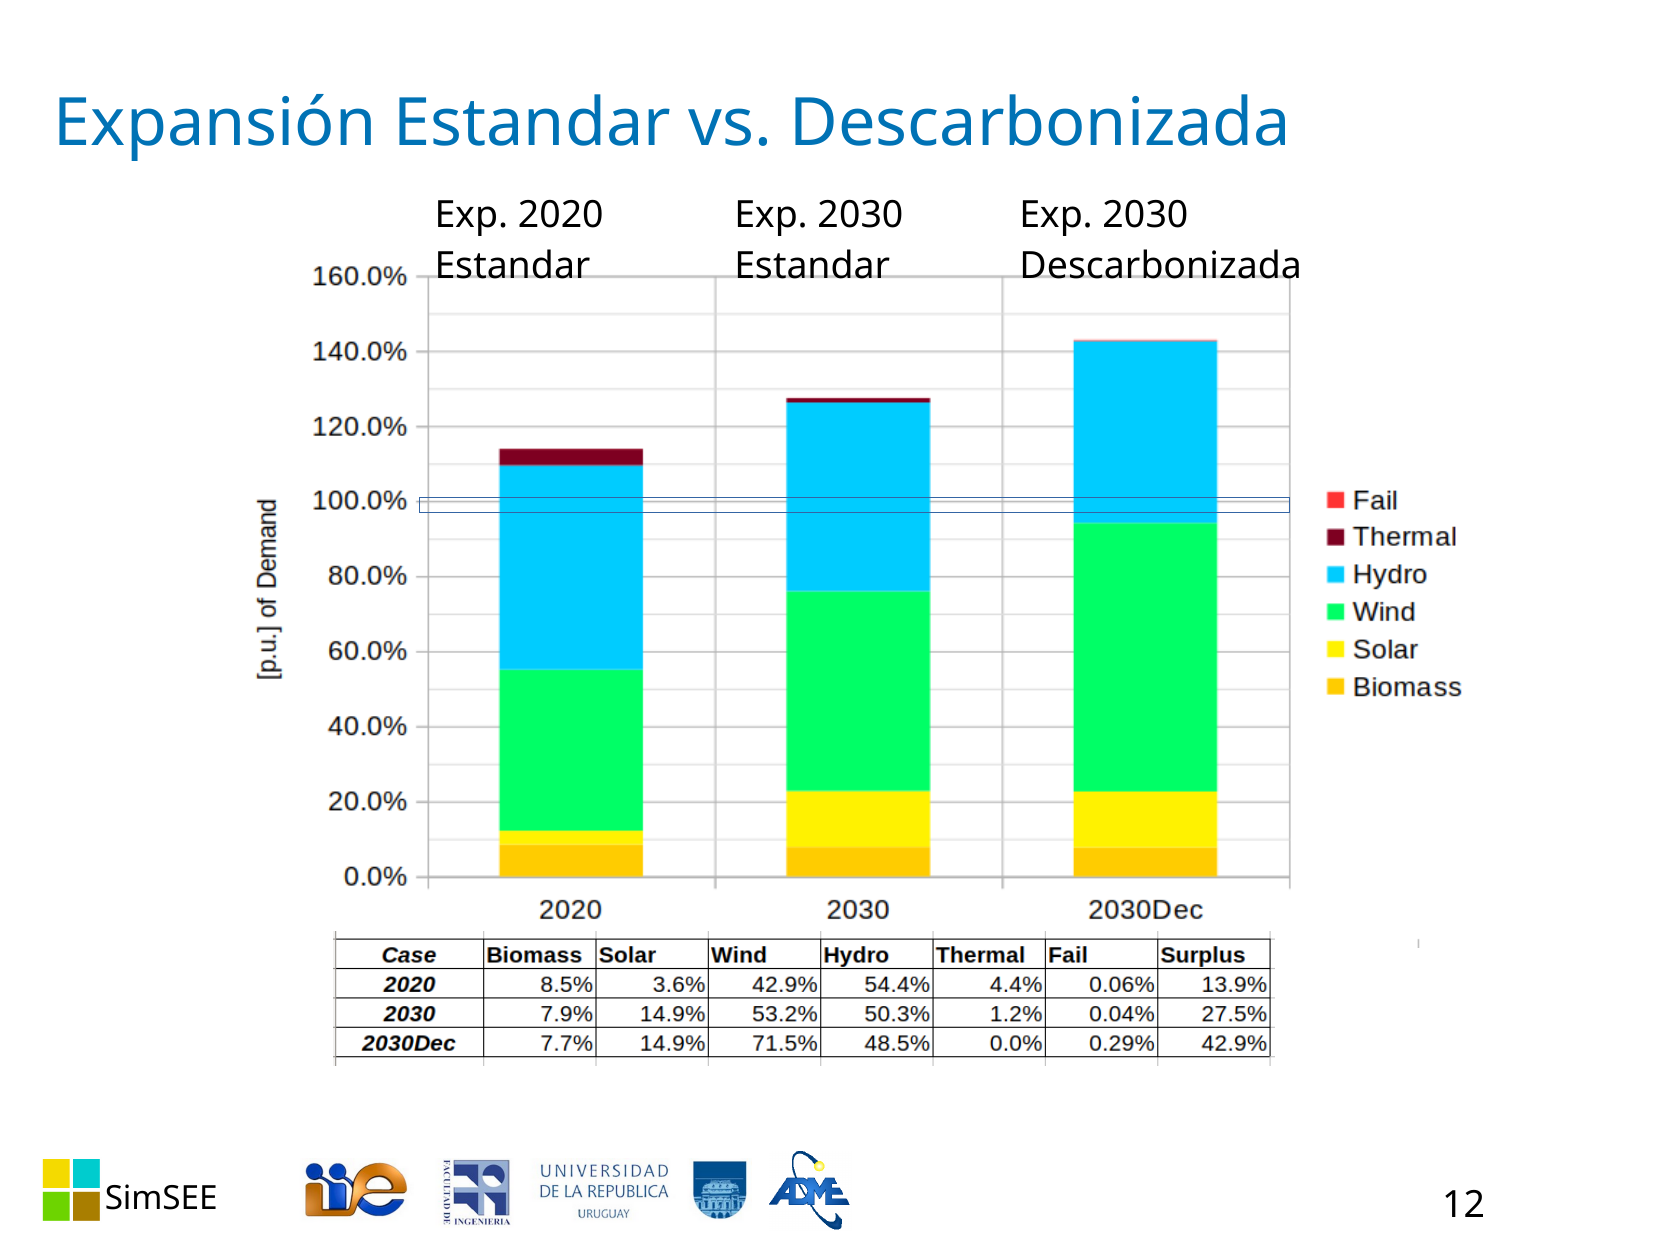

# Expansión Estandar vs. Descarbonizada
Exp. 2020
Estandar
Exp. 2030
Estandar
Exp. 2030
Descarbonizada